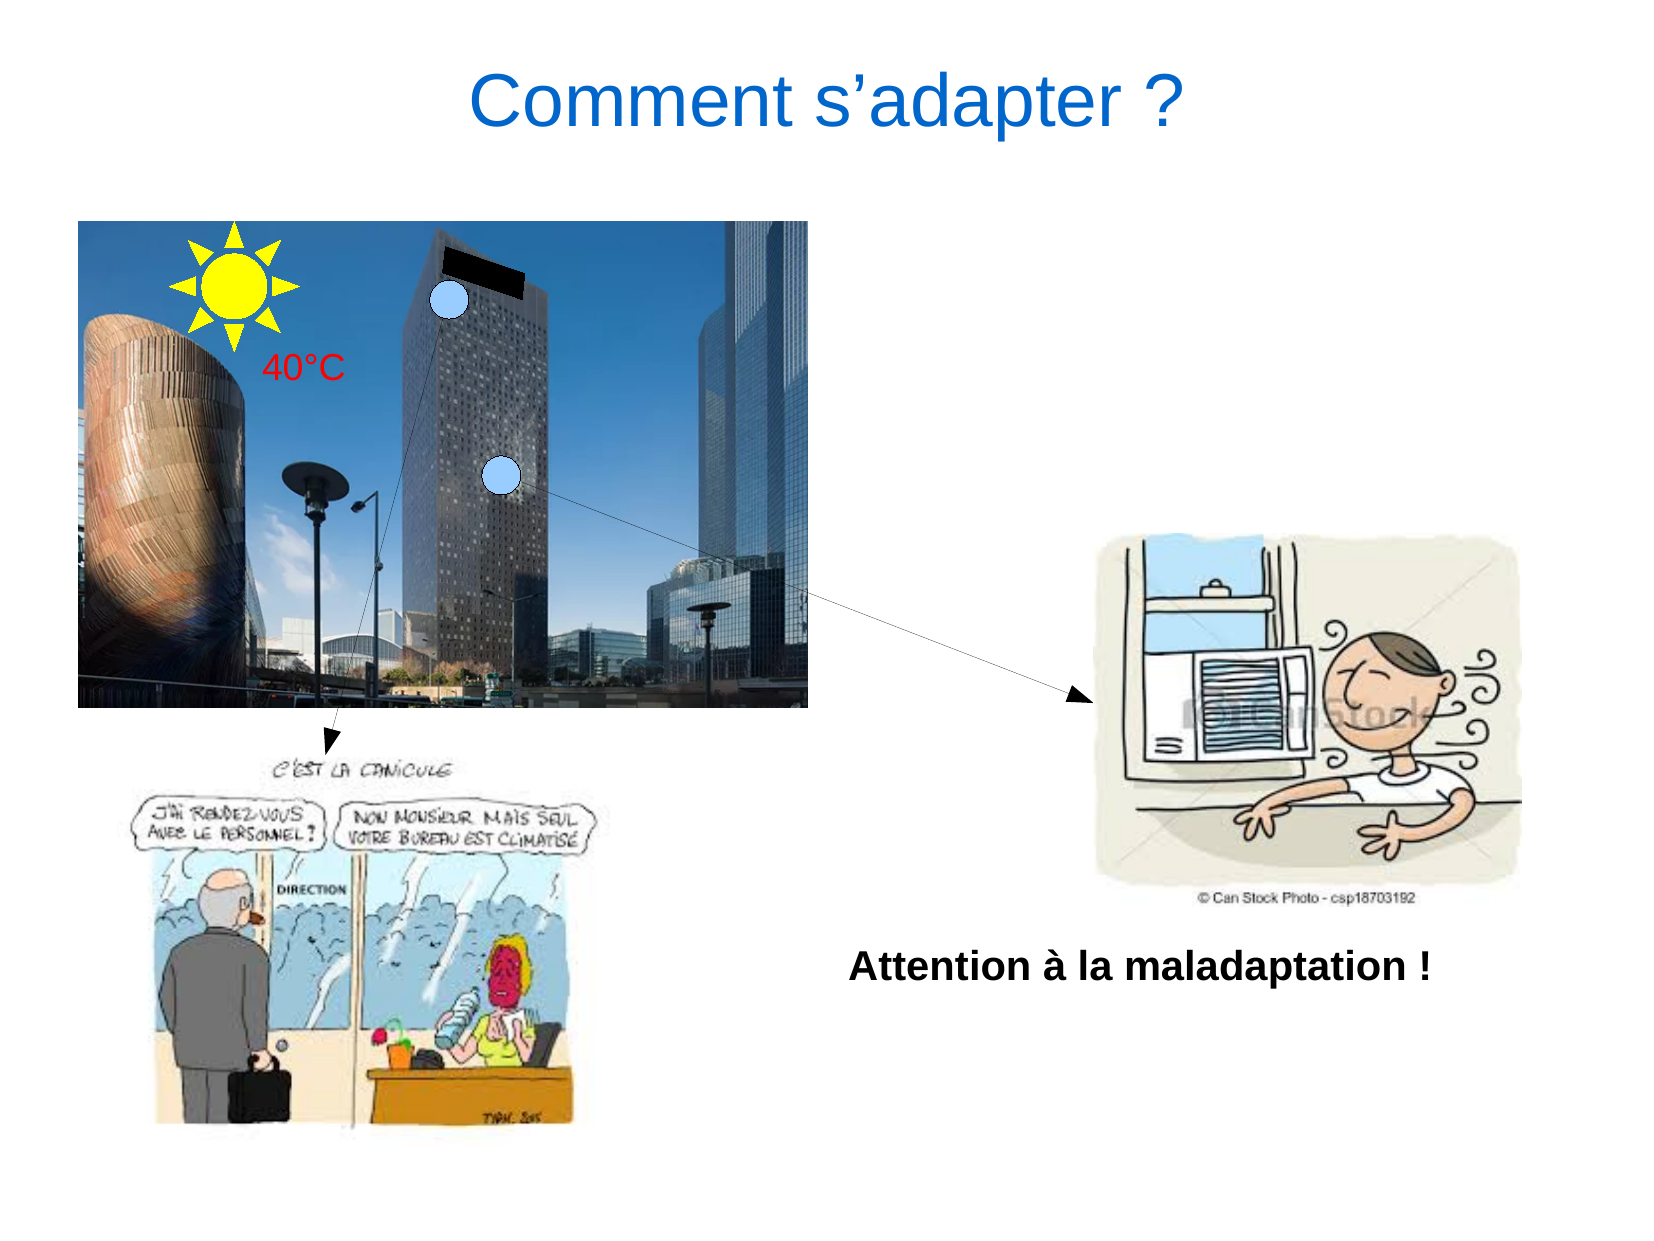

# Comment s’adapter ?
40°C
Attention à la maladaptation !